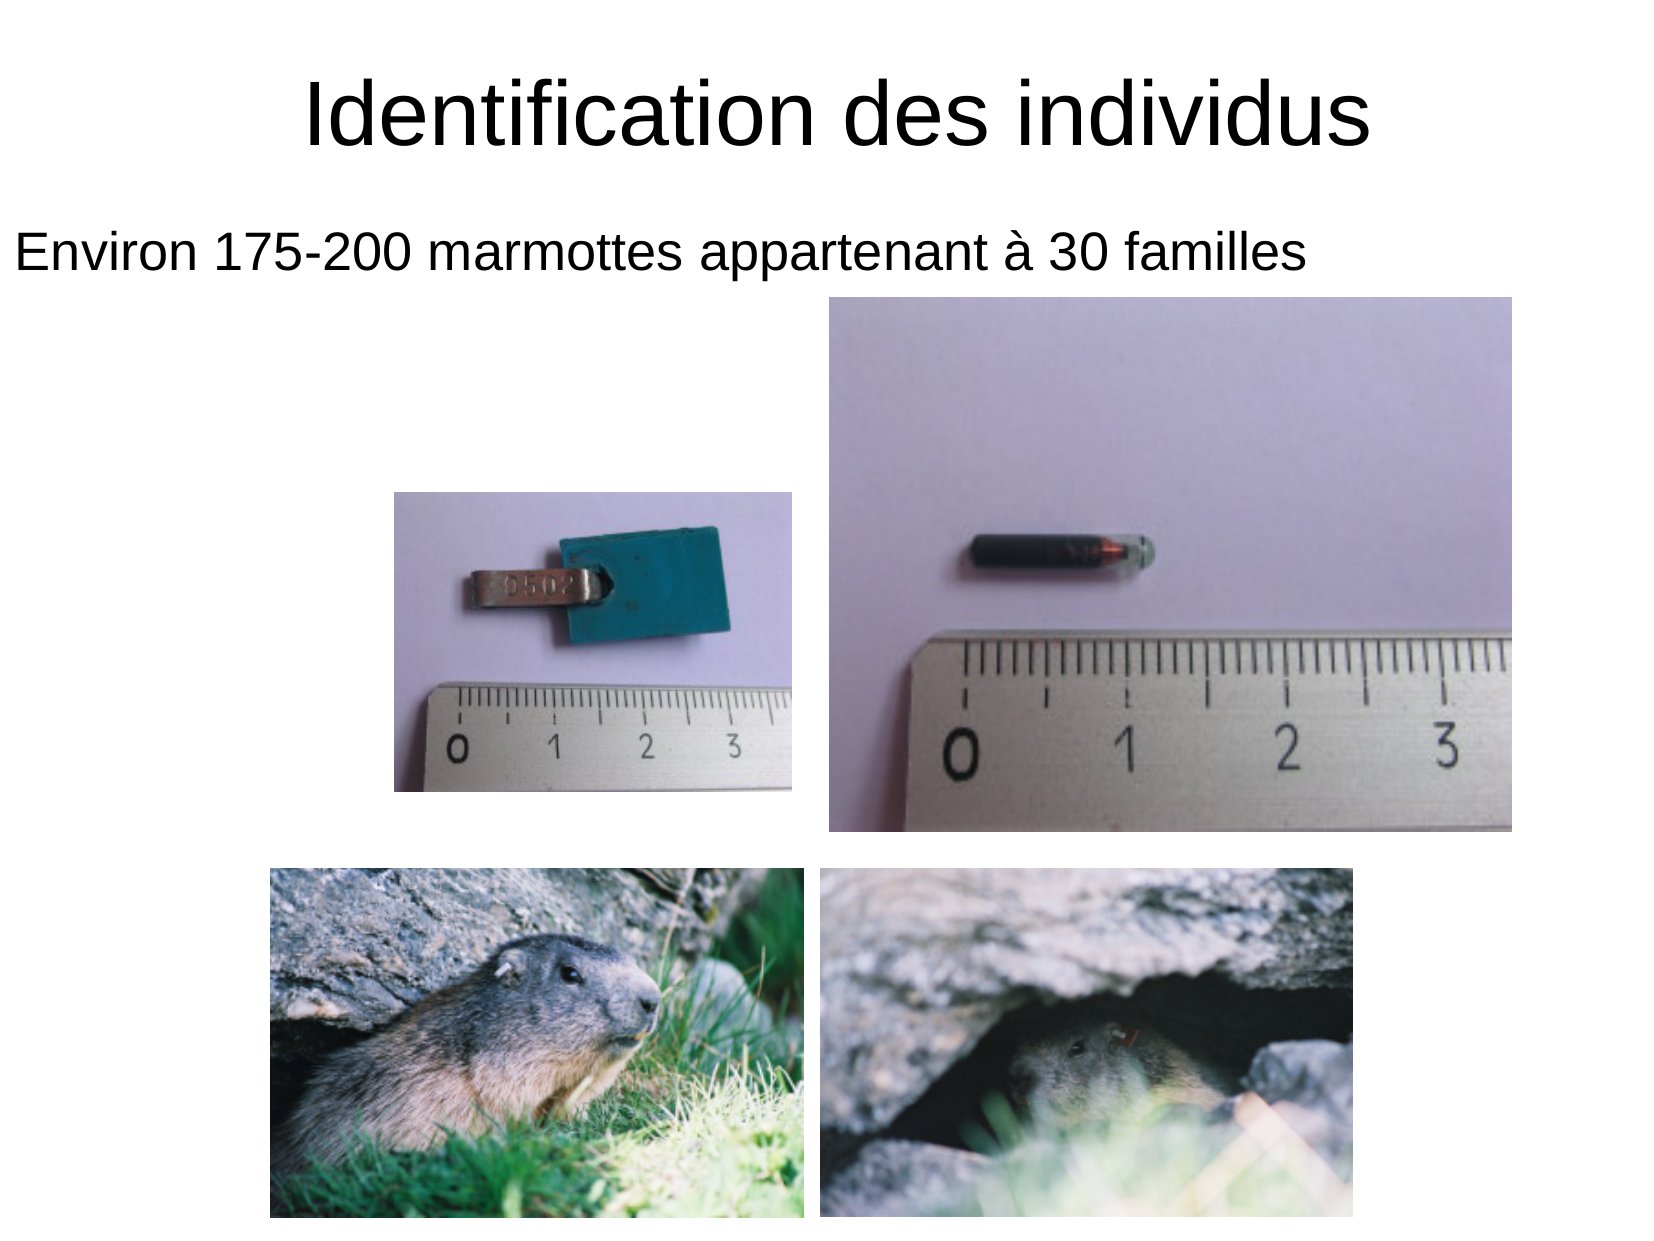

# Identification des individus
Environ 175-200 marmottes appartenant à 30 familles